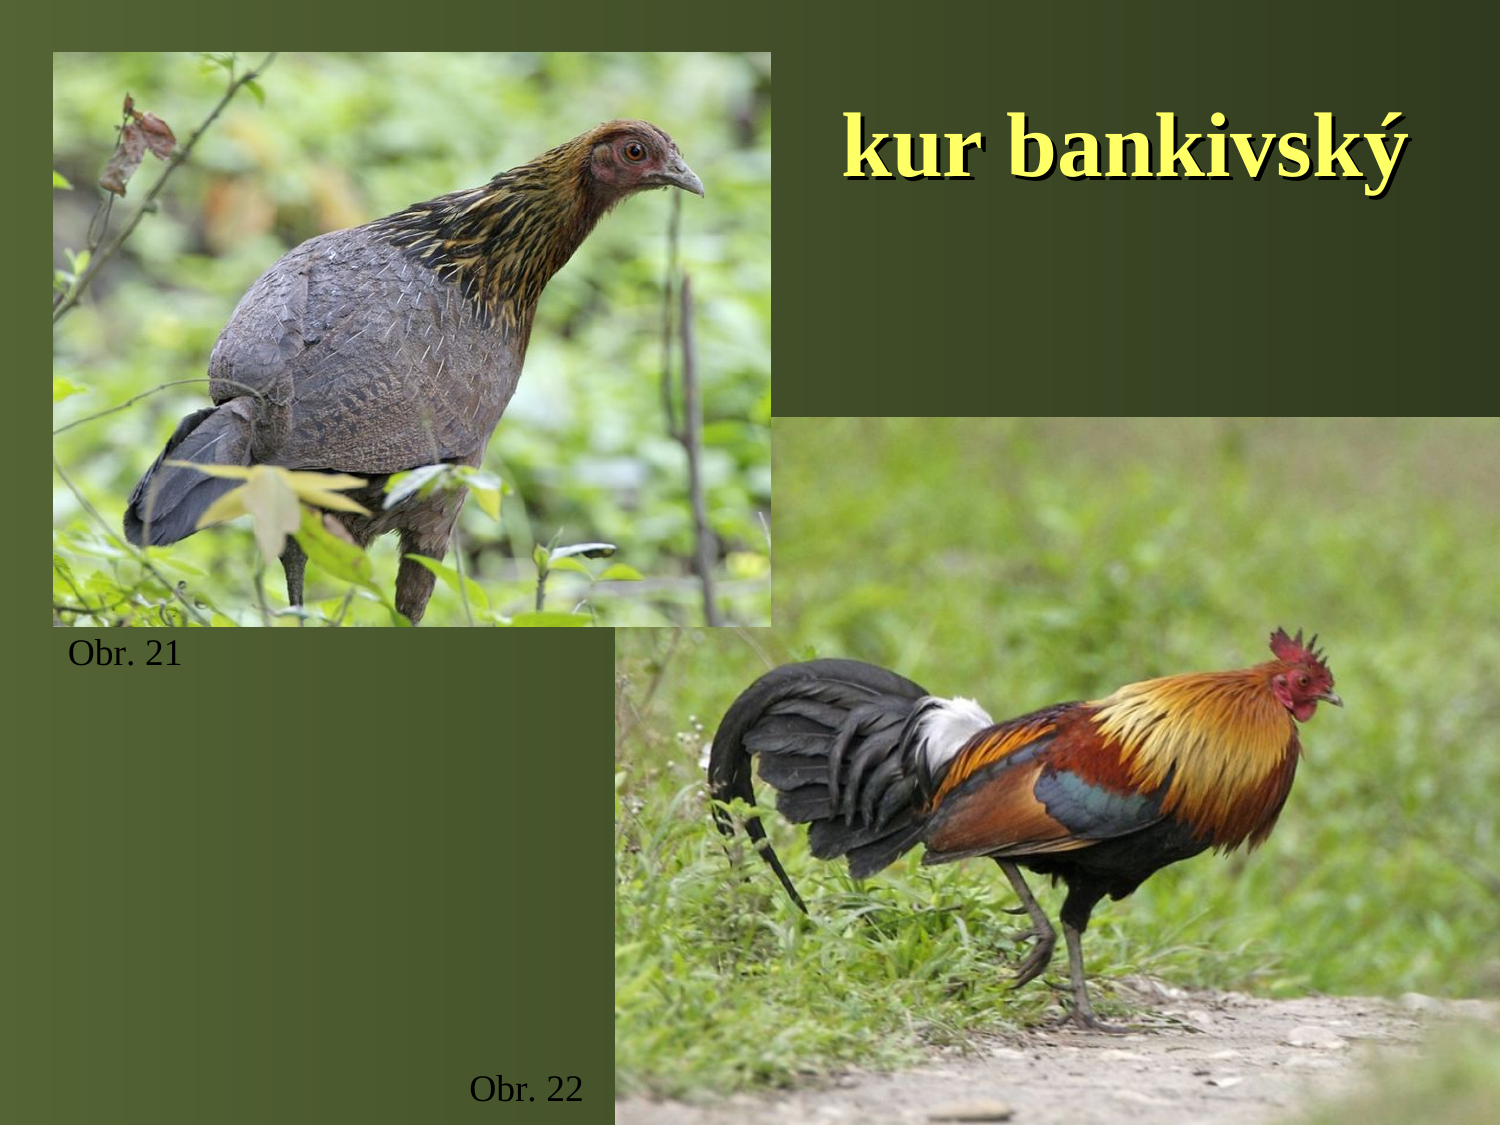

# kur bankivský
Obr. 21
Obr. 22